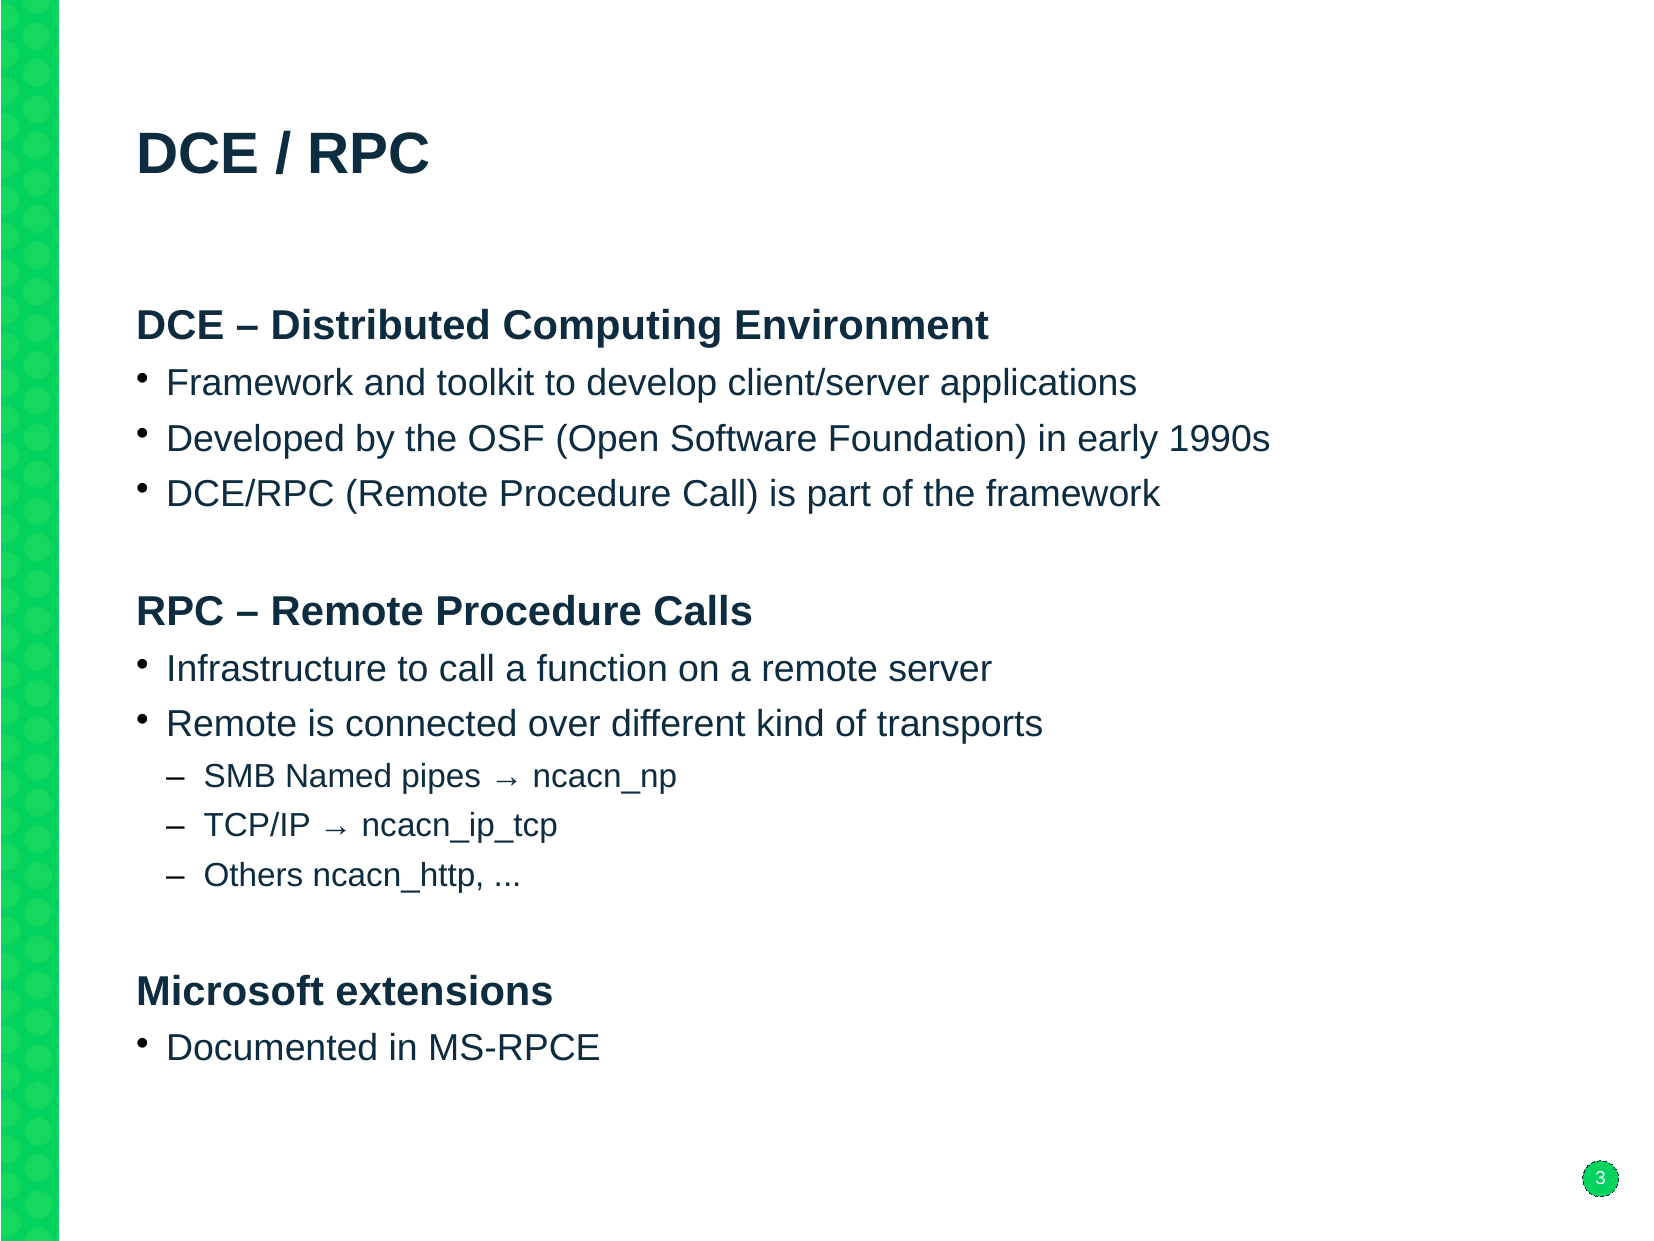

# DCE / RPC
DCE – Distributed Computing Environment
Framework and toolkit to develop client/server applications
Developed by the OSF (Open Software Foundation) in early 1990s
DCE/RPC (Remote Procedure Call) is part of the framework
RPC – Remote Procedure Calls
Infrastructure to call a function on a remote server
Remote is connected over different kind of transports
SMB Named pipes → ncacn_np
TCP/IP → ncacn_ip_tcp
Others ncacn_http, ...
Microsoft extensions
Documented in MS-RPCE
3